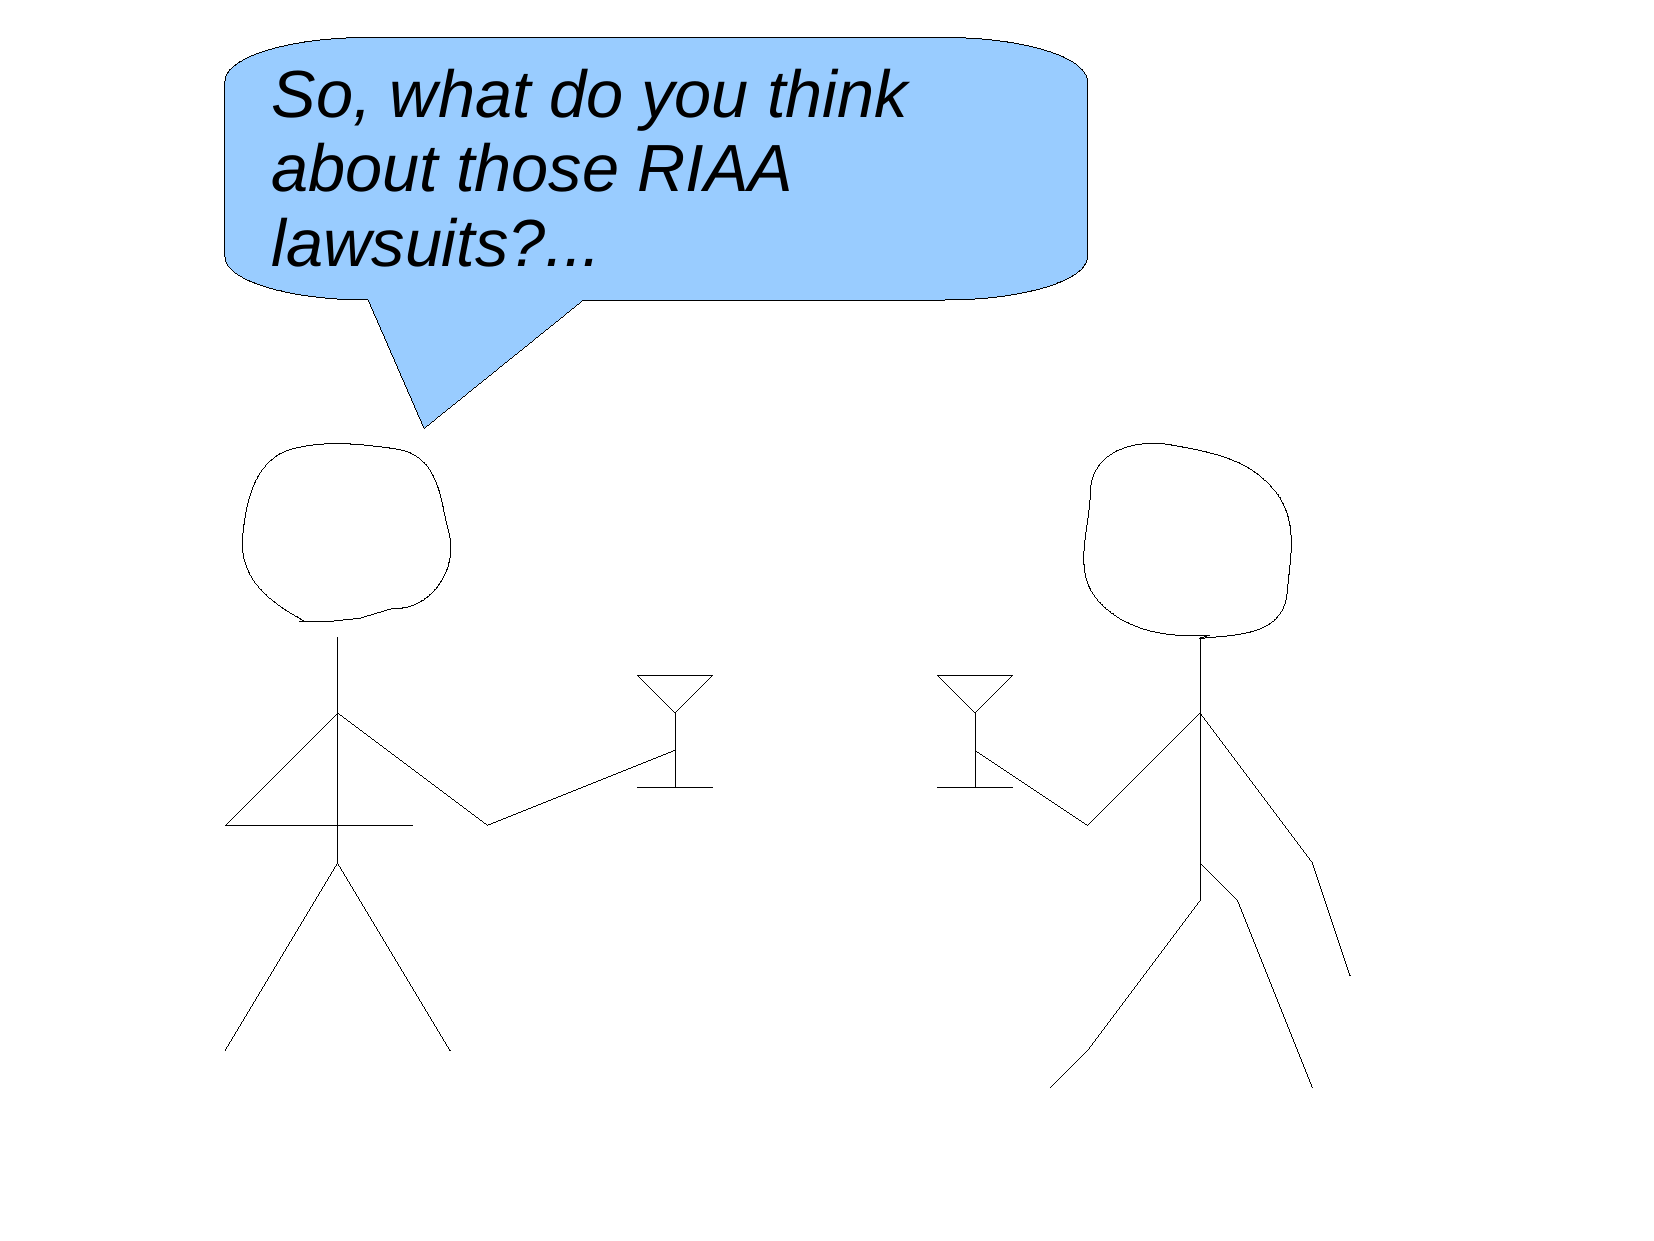

So, what do you think about those RIAA lawsuits?...